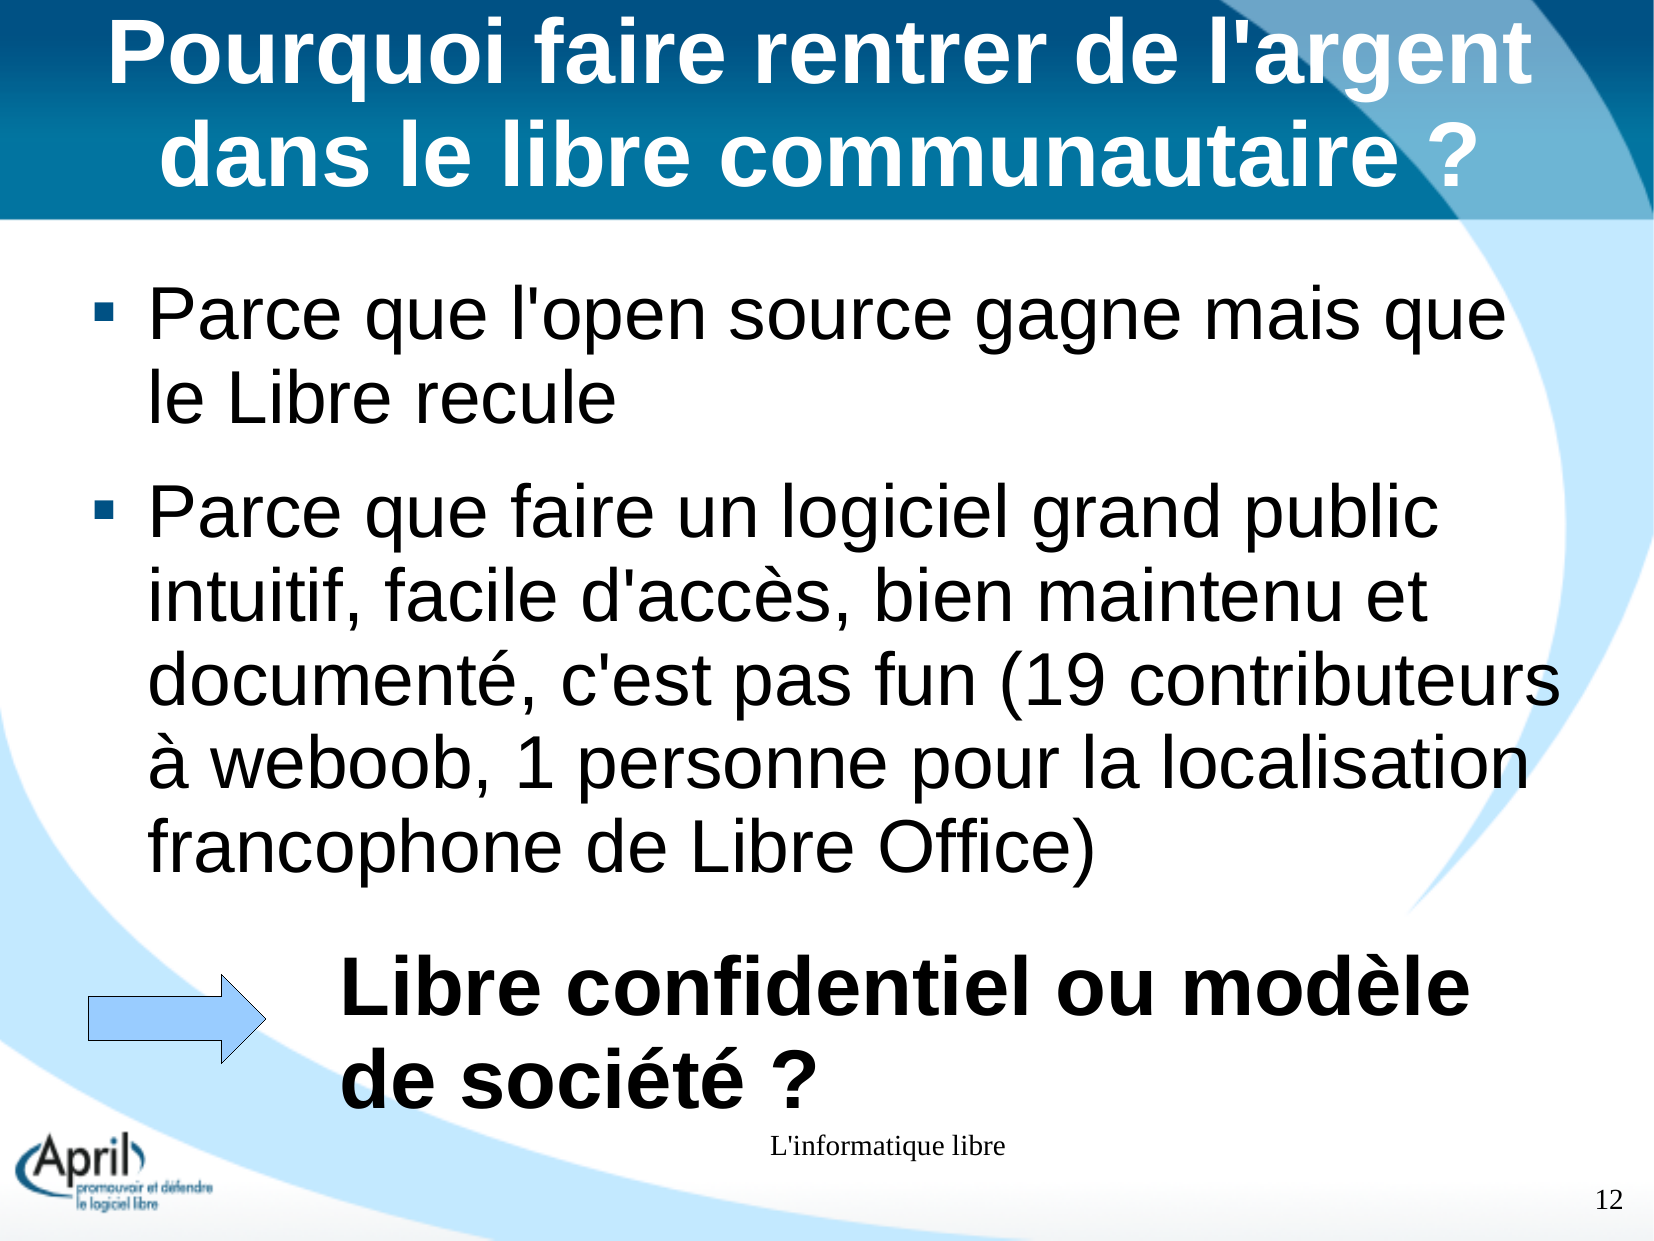

# Pourquoi faire rentrer de l'argent dans le libre communautaire ?
Parce que l'open source gagne mais que le Libre recule
Parce que faire un logiciel grand public intuitif, facile d'accès, bien maintenu et documenté, c'est pas fun (19 contributeurs à weboob, 1 personne pour la localisation francophone de Libre Office)
Libre confidentiel ou modèle de société ?
L'informatique libre
12